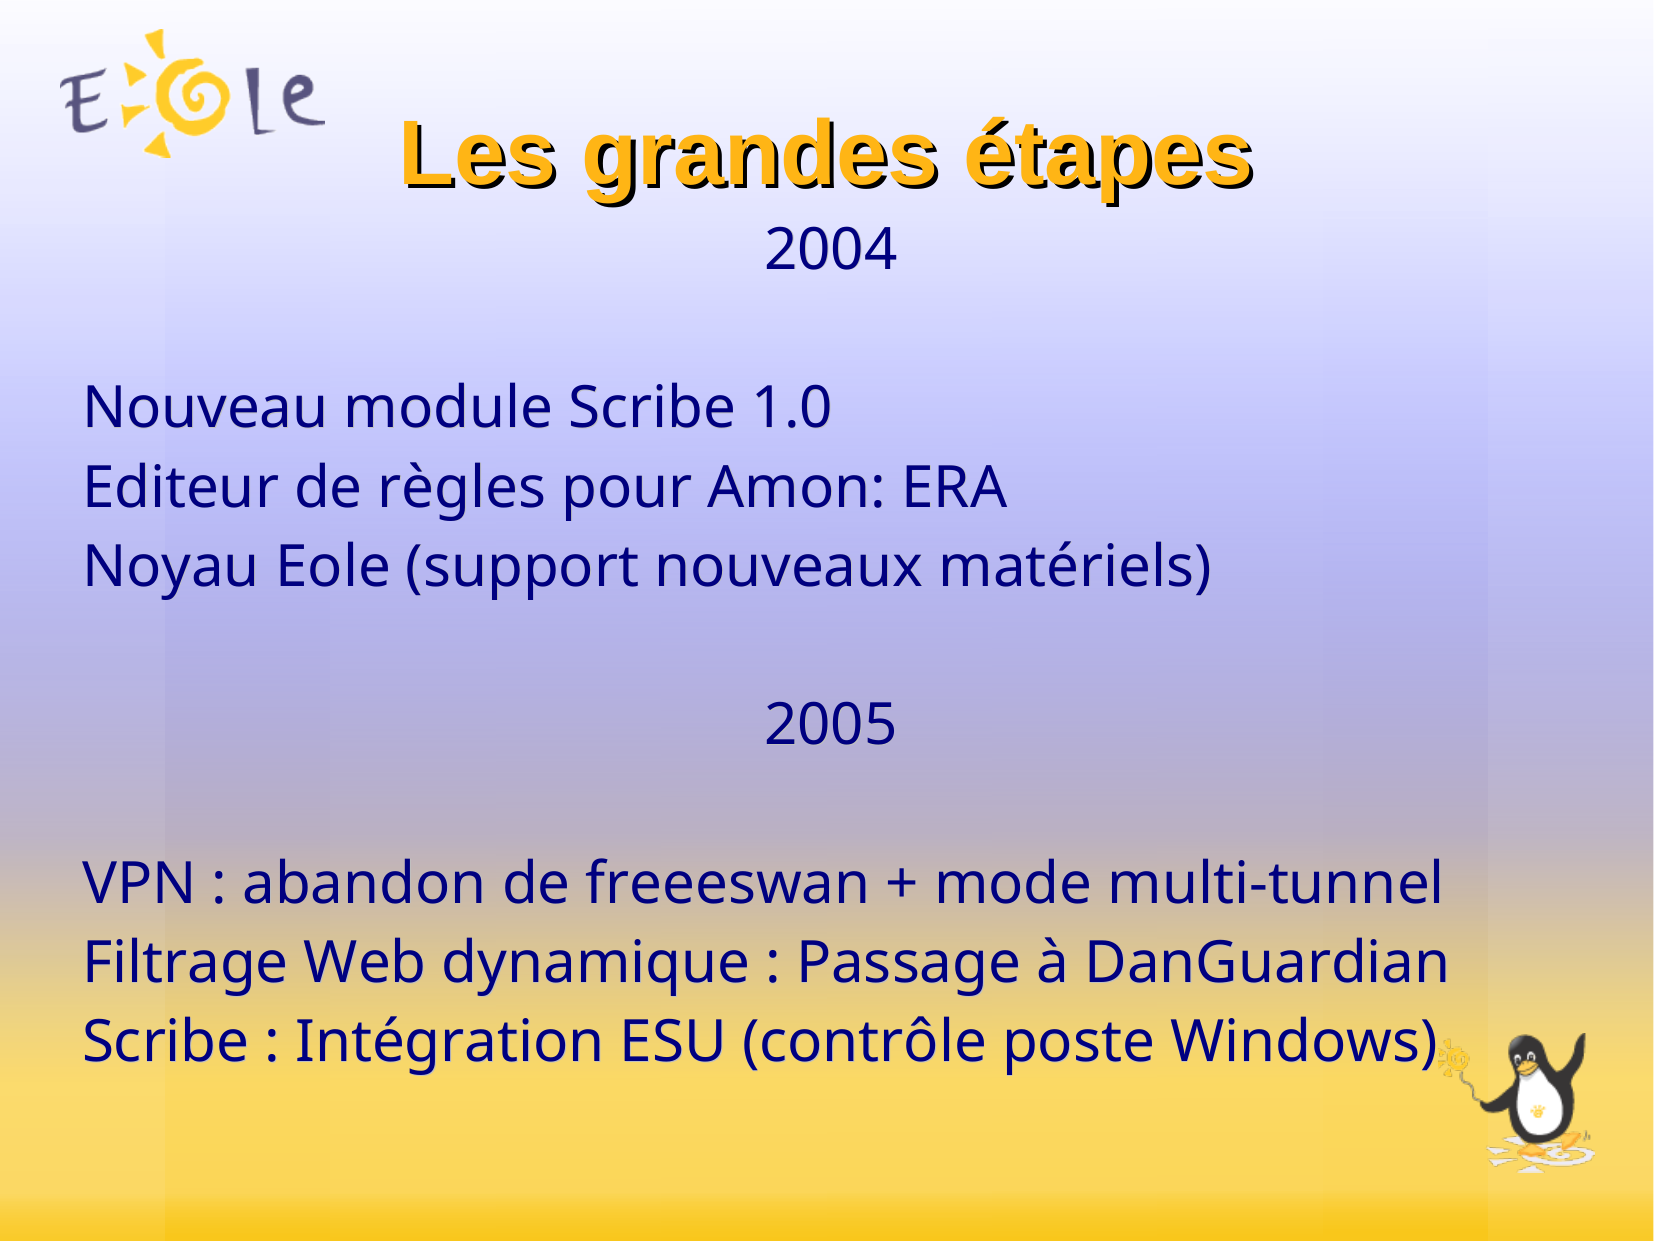

# Les grandes étapes
2004
Nouveau module Scribe 1.0
Editeur de règles pour Amon: ERA
Noyau Eole (support nouveaux matériels)
2005
VPN : abandon de freeeswan + mode multi-tunnel
Filtrage Web dynamique : Passage à DanGuardian
Scribe : Intégration ESU (contrôle poste Windows)